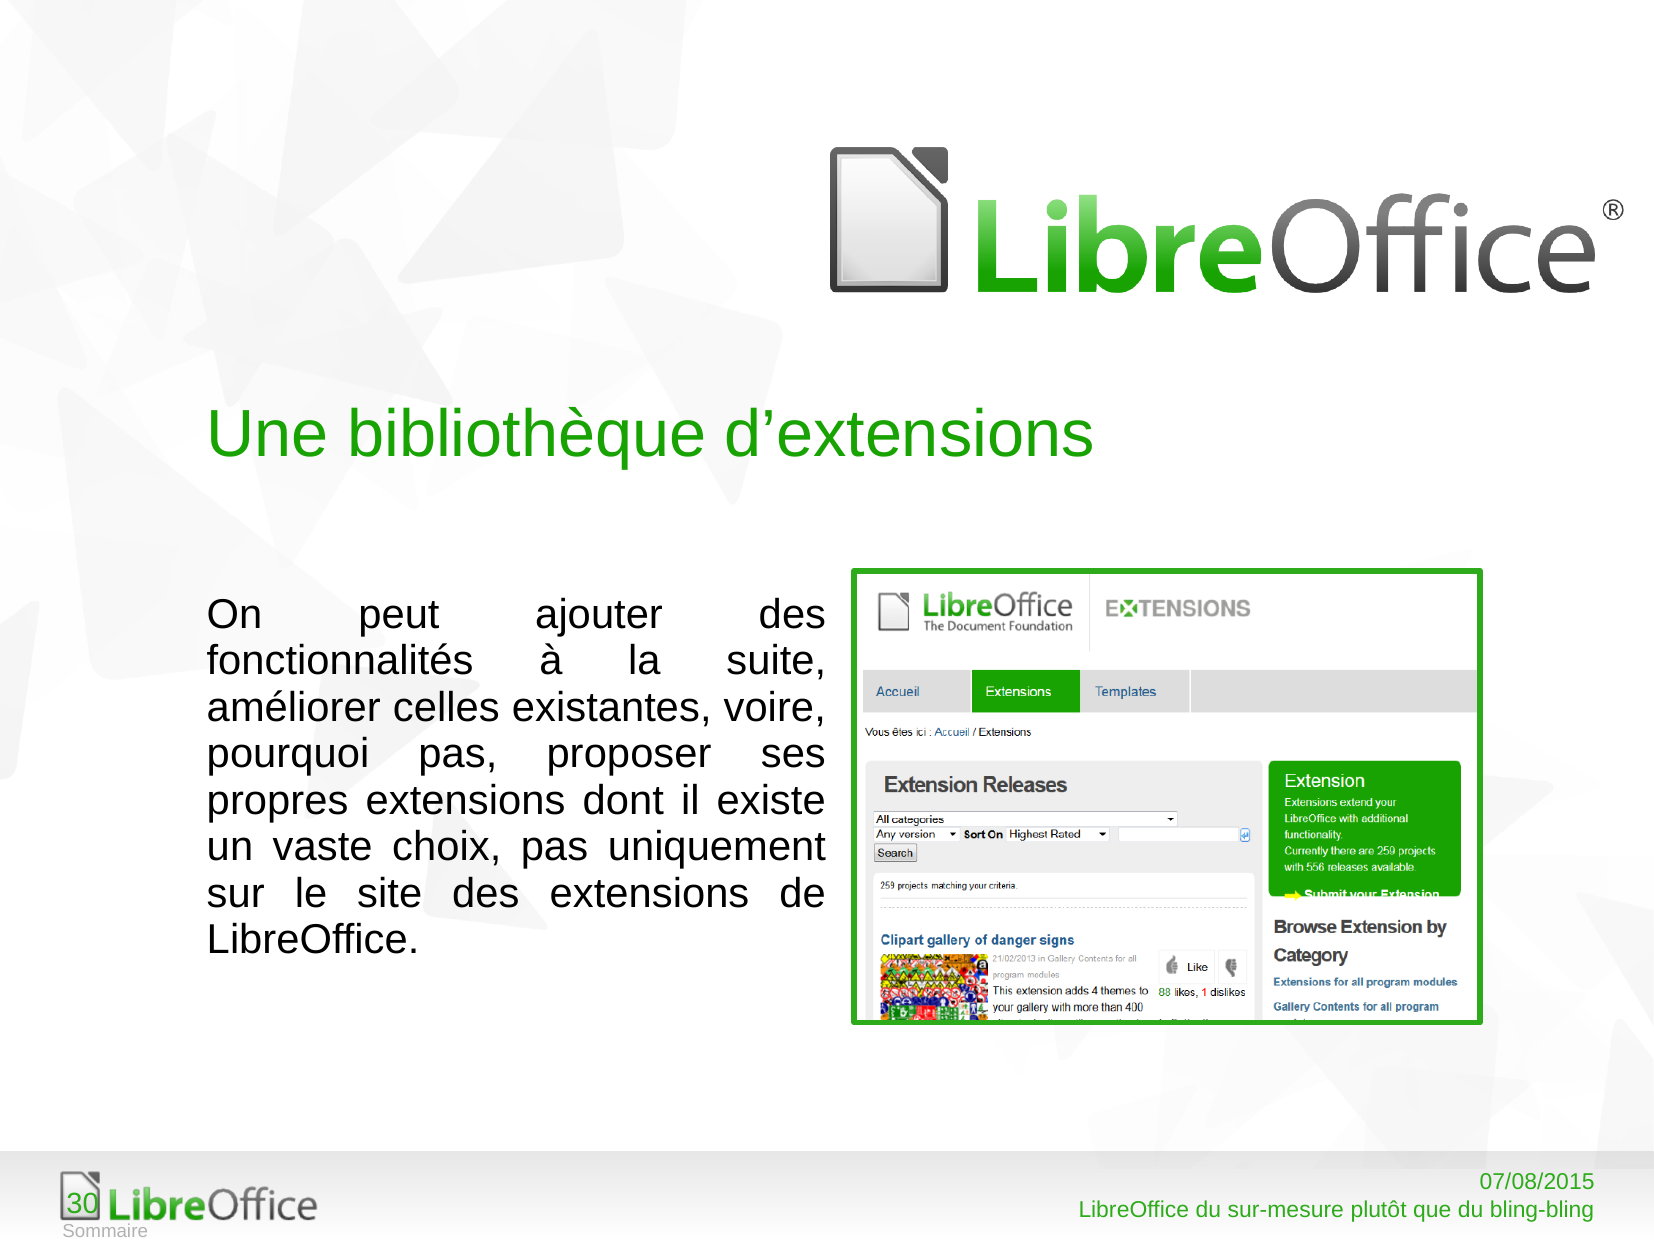

# Une bibliothèque d’extensions
On peut ajouter des fonctionnalités à la suite, améliorer celles existantes, voire, pourquoi pas, proposer ses propres extensions dont il existe un vaste choix, pas uniquement sur le site des extensions de LibreOffice.
07/08/2015
30
LibreOffice du sur-mesure plutôt que du bling-bling